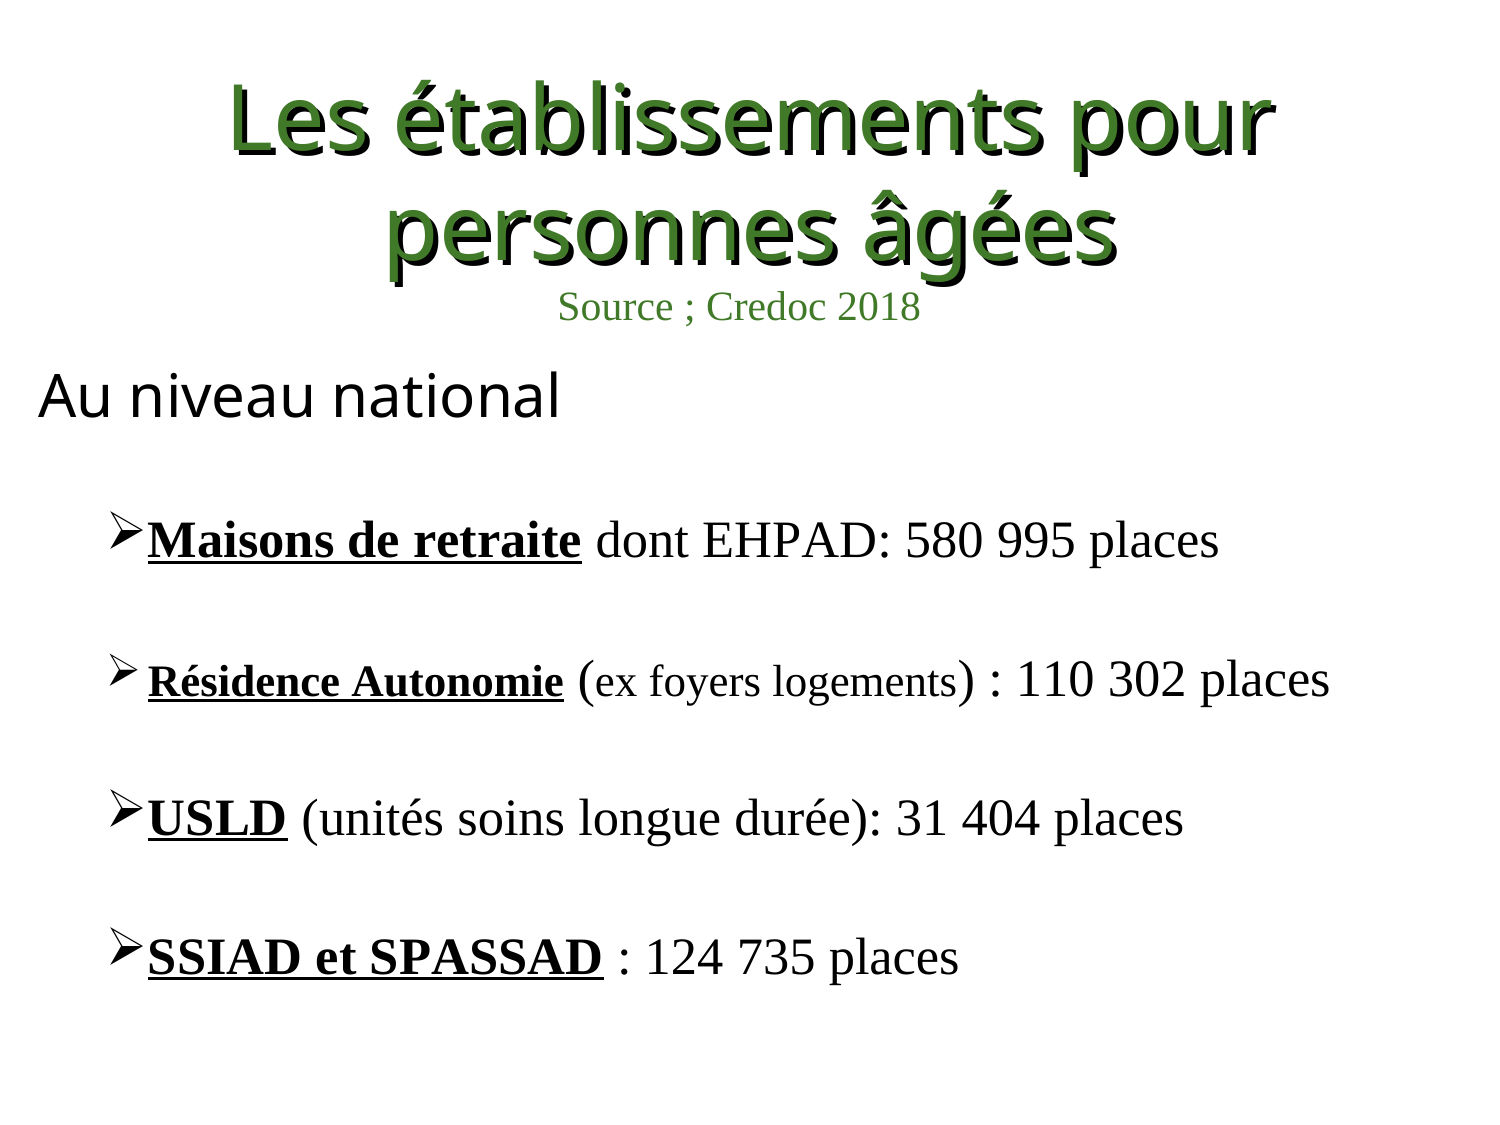

# Les établissements pour personnes âgées Source ; Credoc 2018
Au niveau national
Maisons de retraite dont EHPAD: 580 995 places
Résidence Autonomie (ex foyers logements) : 110 302 places
USLD (unités soins longue durée): 31 404 places
SSIAD et SPASSAD : 124 735 places